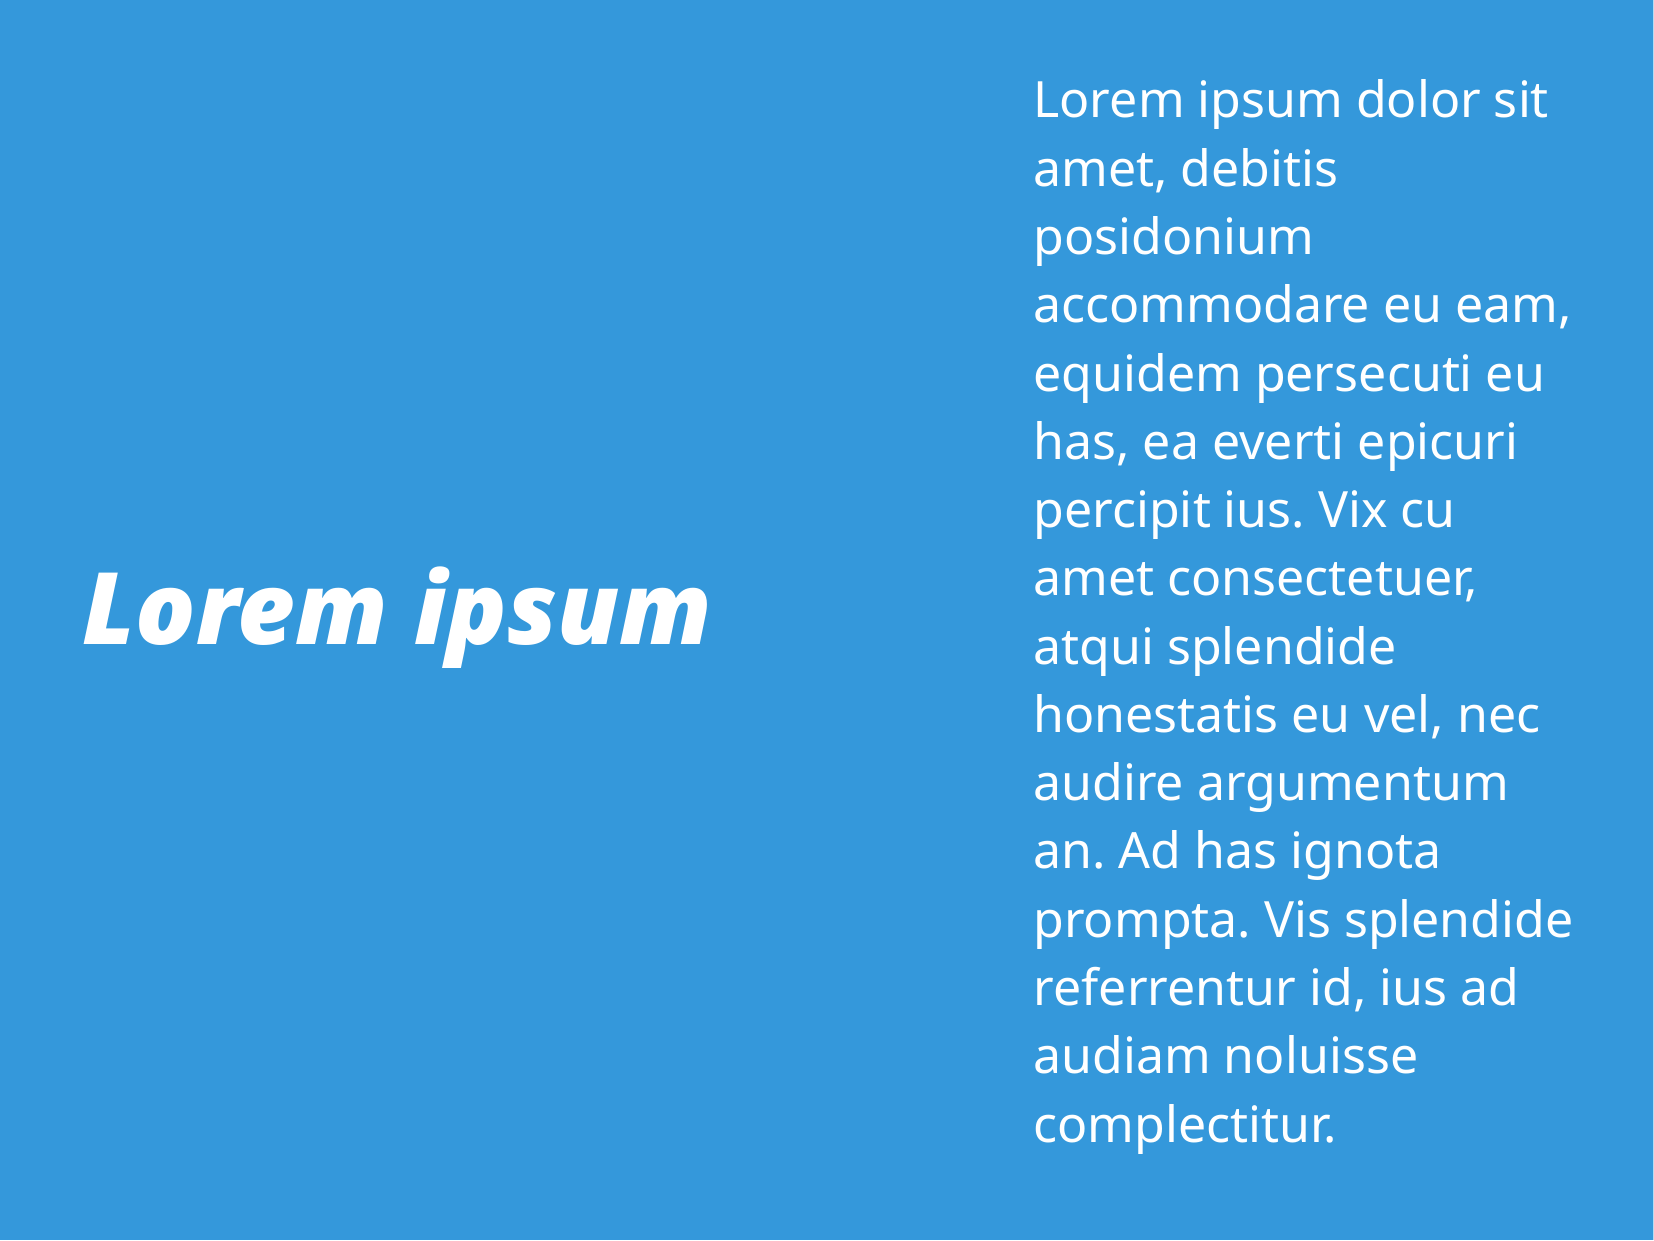

Lorem ipsum dolor sit amet, debitis posidonium accommodare eu eam, equidem persecuti eu has, ea everti epicuri percipit ius. Vix cu amet consectetuer, atqui splendide honestatis eu vel, nec audire argumentum an. Ad has ignota prompta. Vis splendide referrentur id, ius ad audiam noluisse complectitur.
# Lorem ipsum